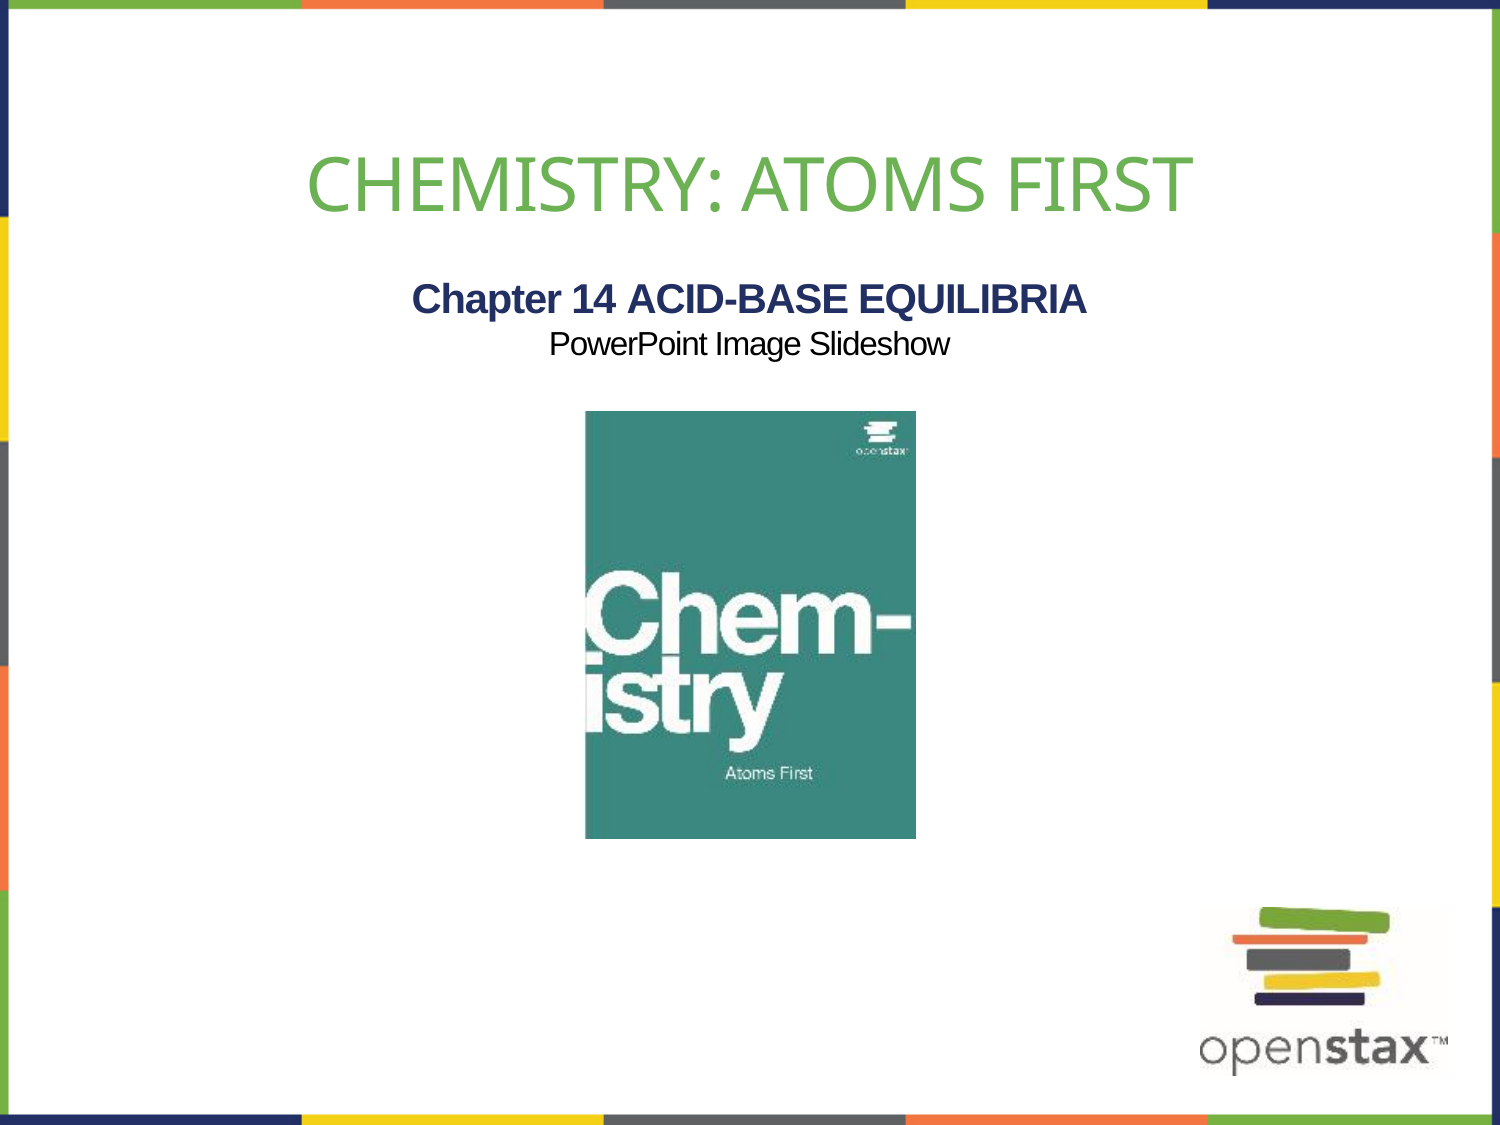

CHEMISTRY: Atoms First
Chapter 14 Acid-Base Equilibria
PowerPoint Image Slideshow